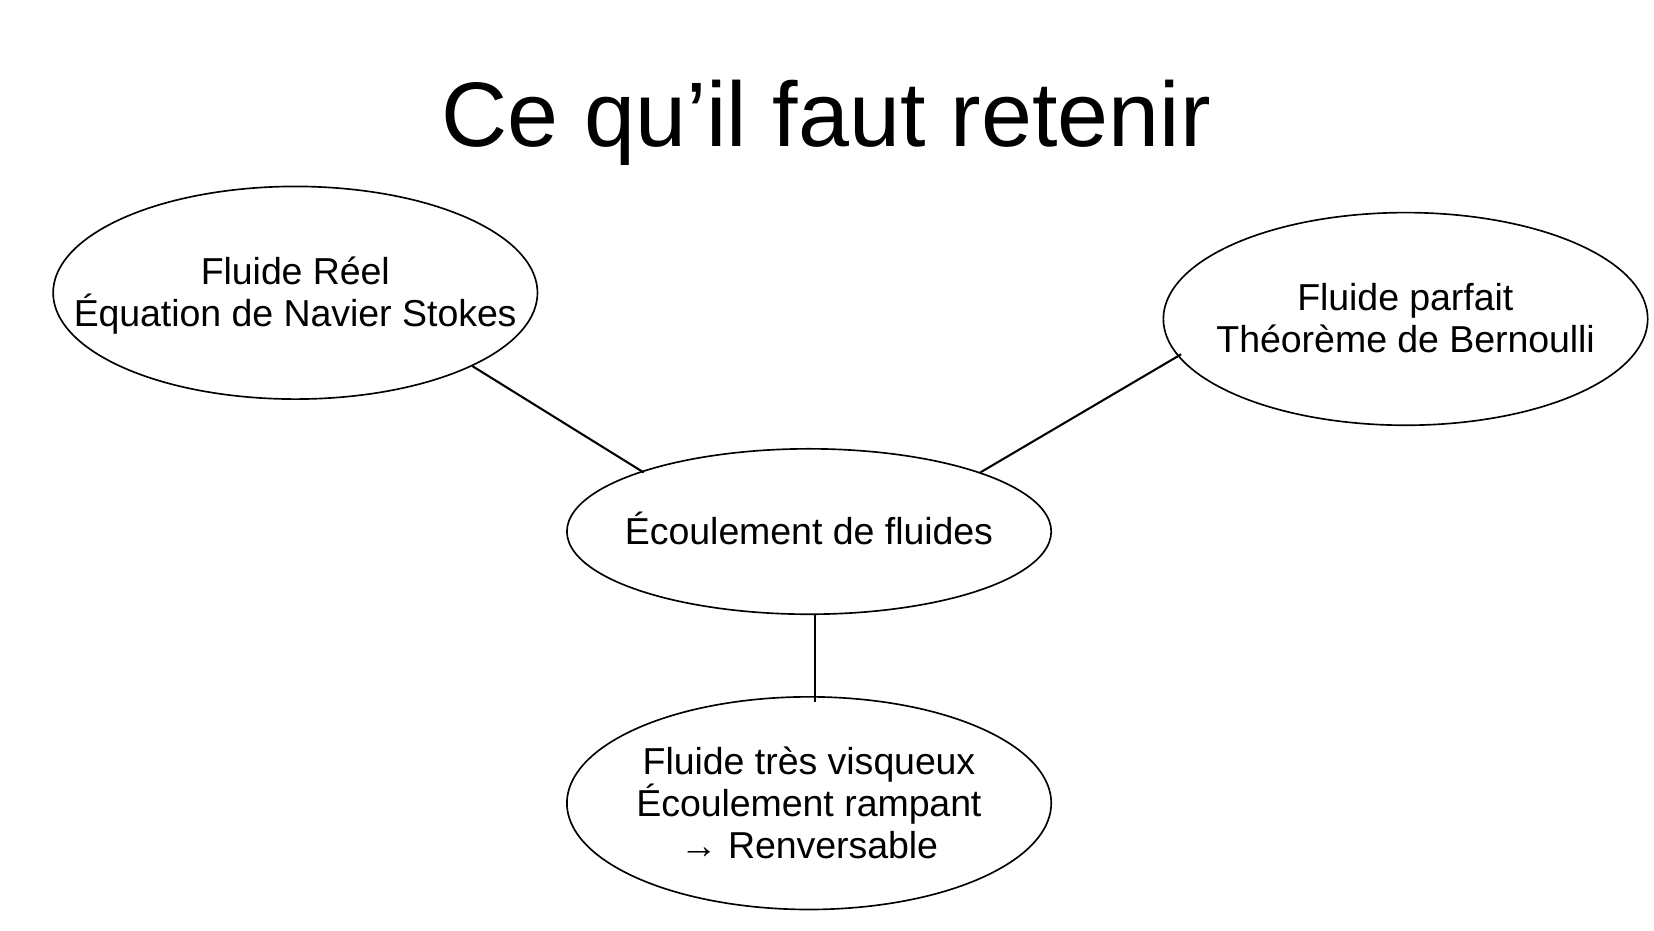

# Ce qu’il faut retenir
Fluide Réel
Équation de Navier Stokes
Fluide parfait
Théorème de Bernoulli
Écoulement de fluides
Fluide très visqueux
Écoulement rampant
→ Renversable